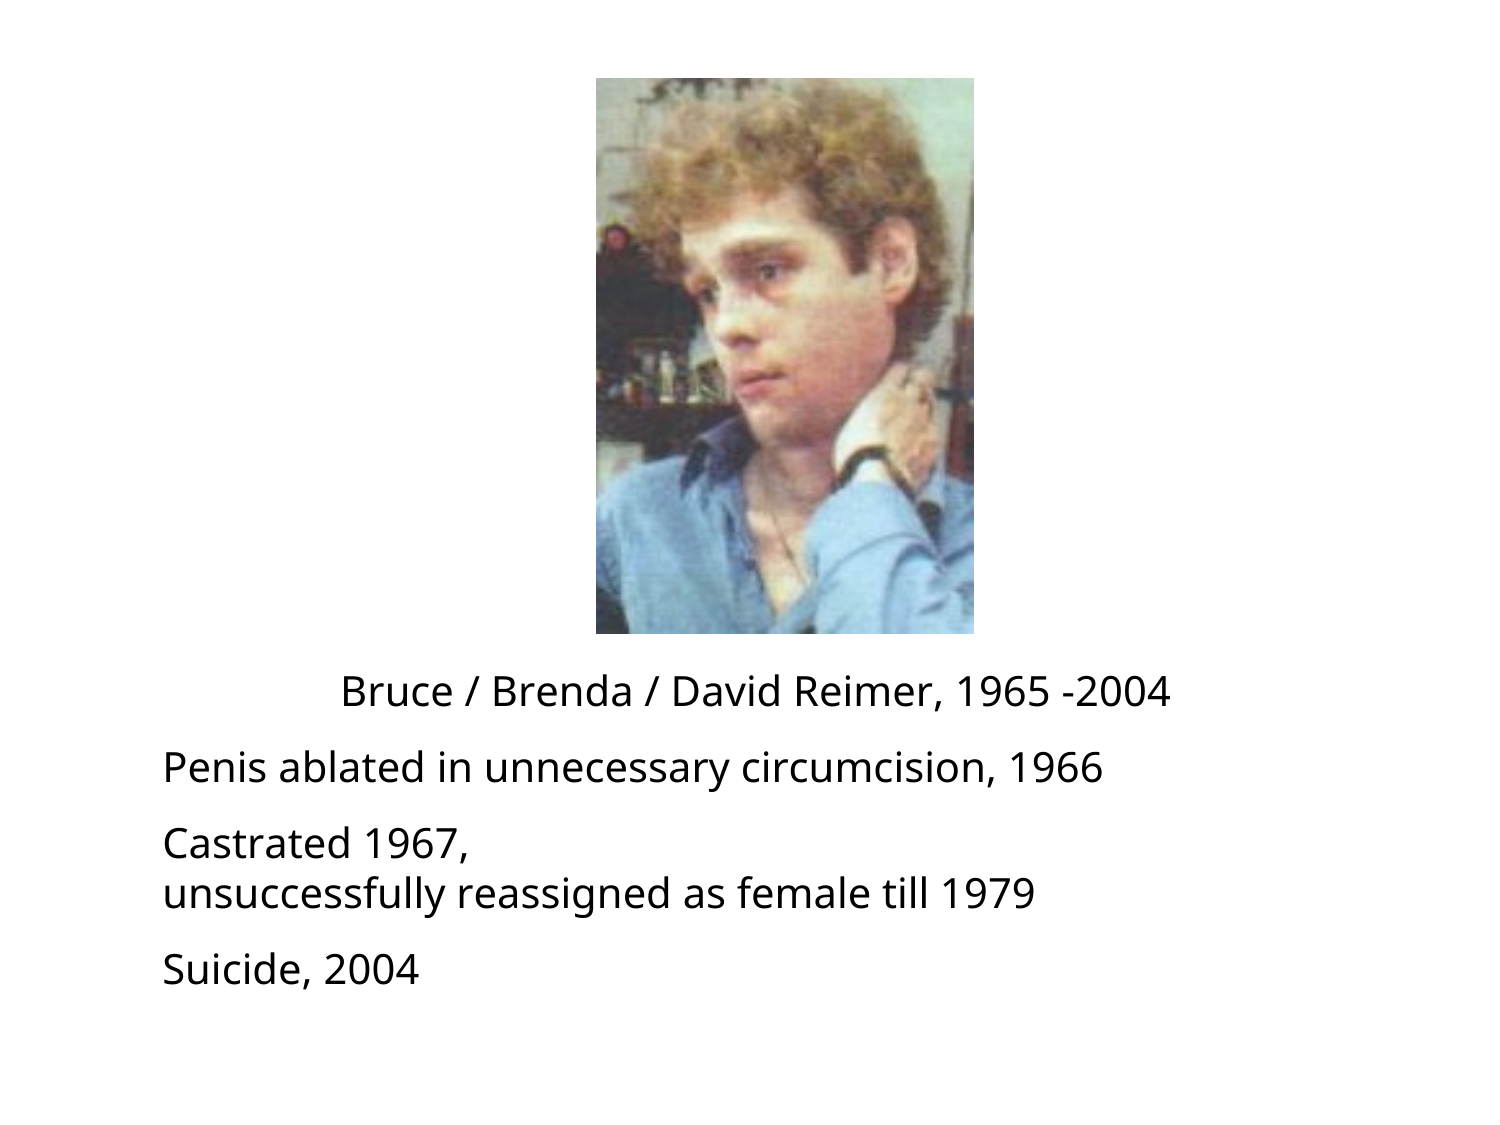

Bruce / Brenda / David Reimer, 1965 -2004
Penis ablated in unnecessary circumcision, 1966
Castrated 1967,
unsuccessfully reassigned as female till 1979
Suicide, 2004